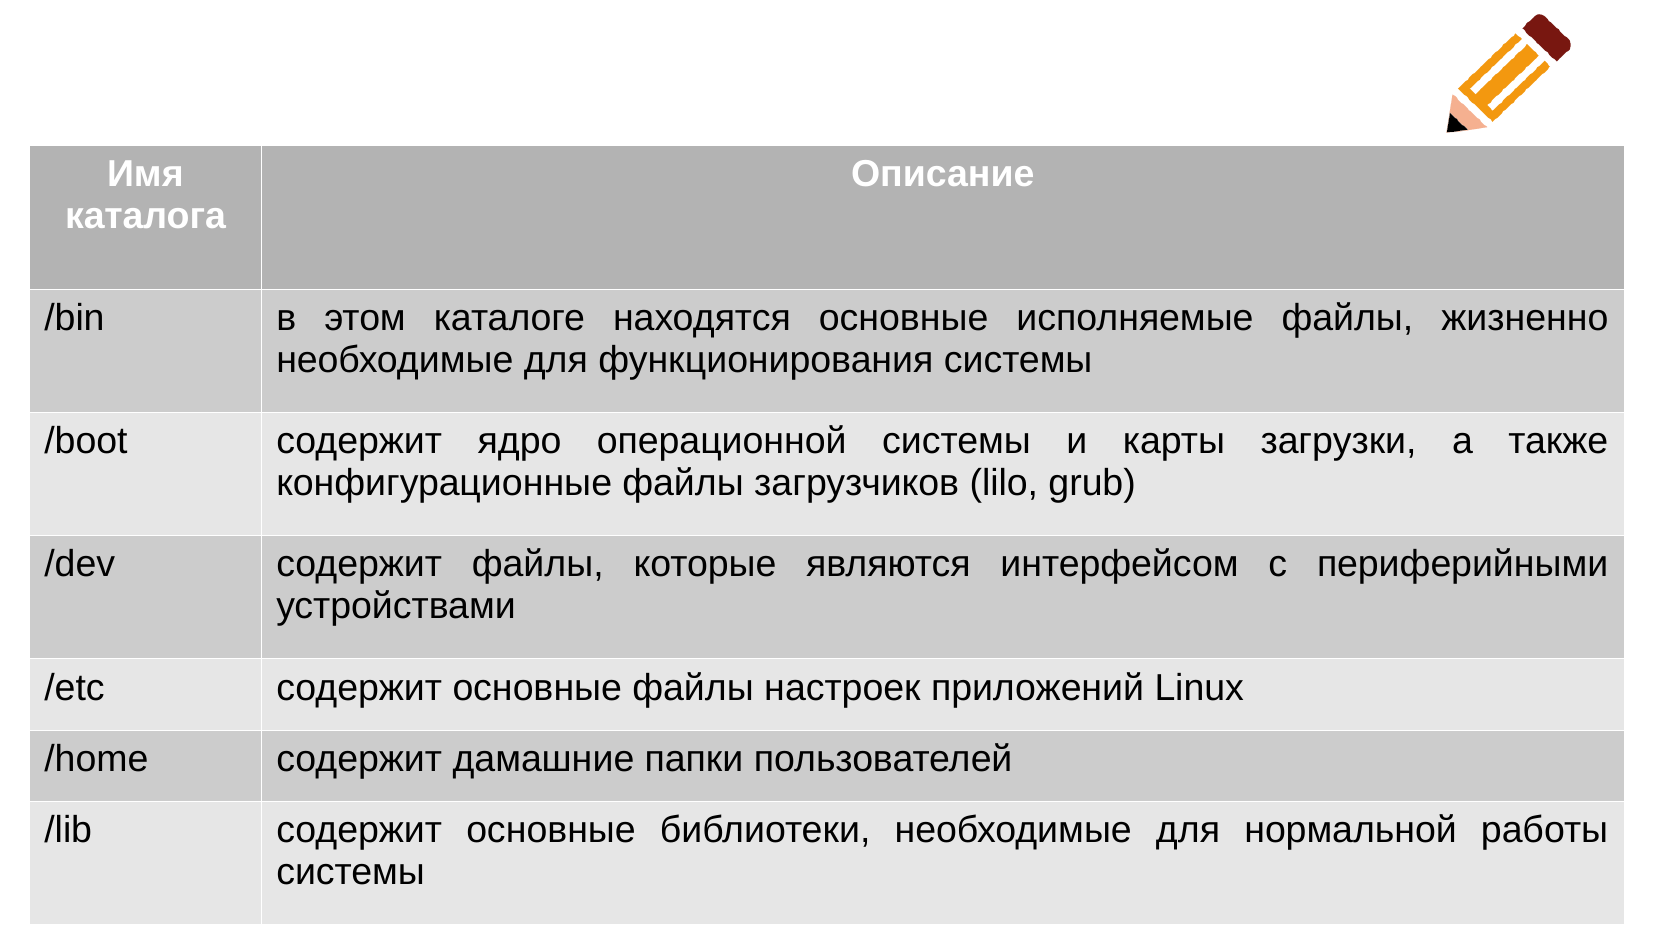

#
| Имя каталога | Описание |
| --- | --- |
| /bin | в этом каталоге находятся основные исполняемые файлы, жизненно необходимые для функционирования системы |
| /boot | содержит ядро операционной системы и карты загрузки, а также конфигурационные файлы загрузчиков (lilo, grub) |
| /dev | содержит файлы, которые являются интерфейсом с периферийными устройствами |
| /etc | содержит основные файлы настроек приложений Linux |
| /home | содержит дамашние папки пользователей |
| /lib | содержит основные библиотеки, необходимые для нормальной работы системы |
7